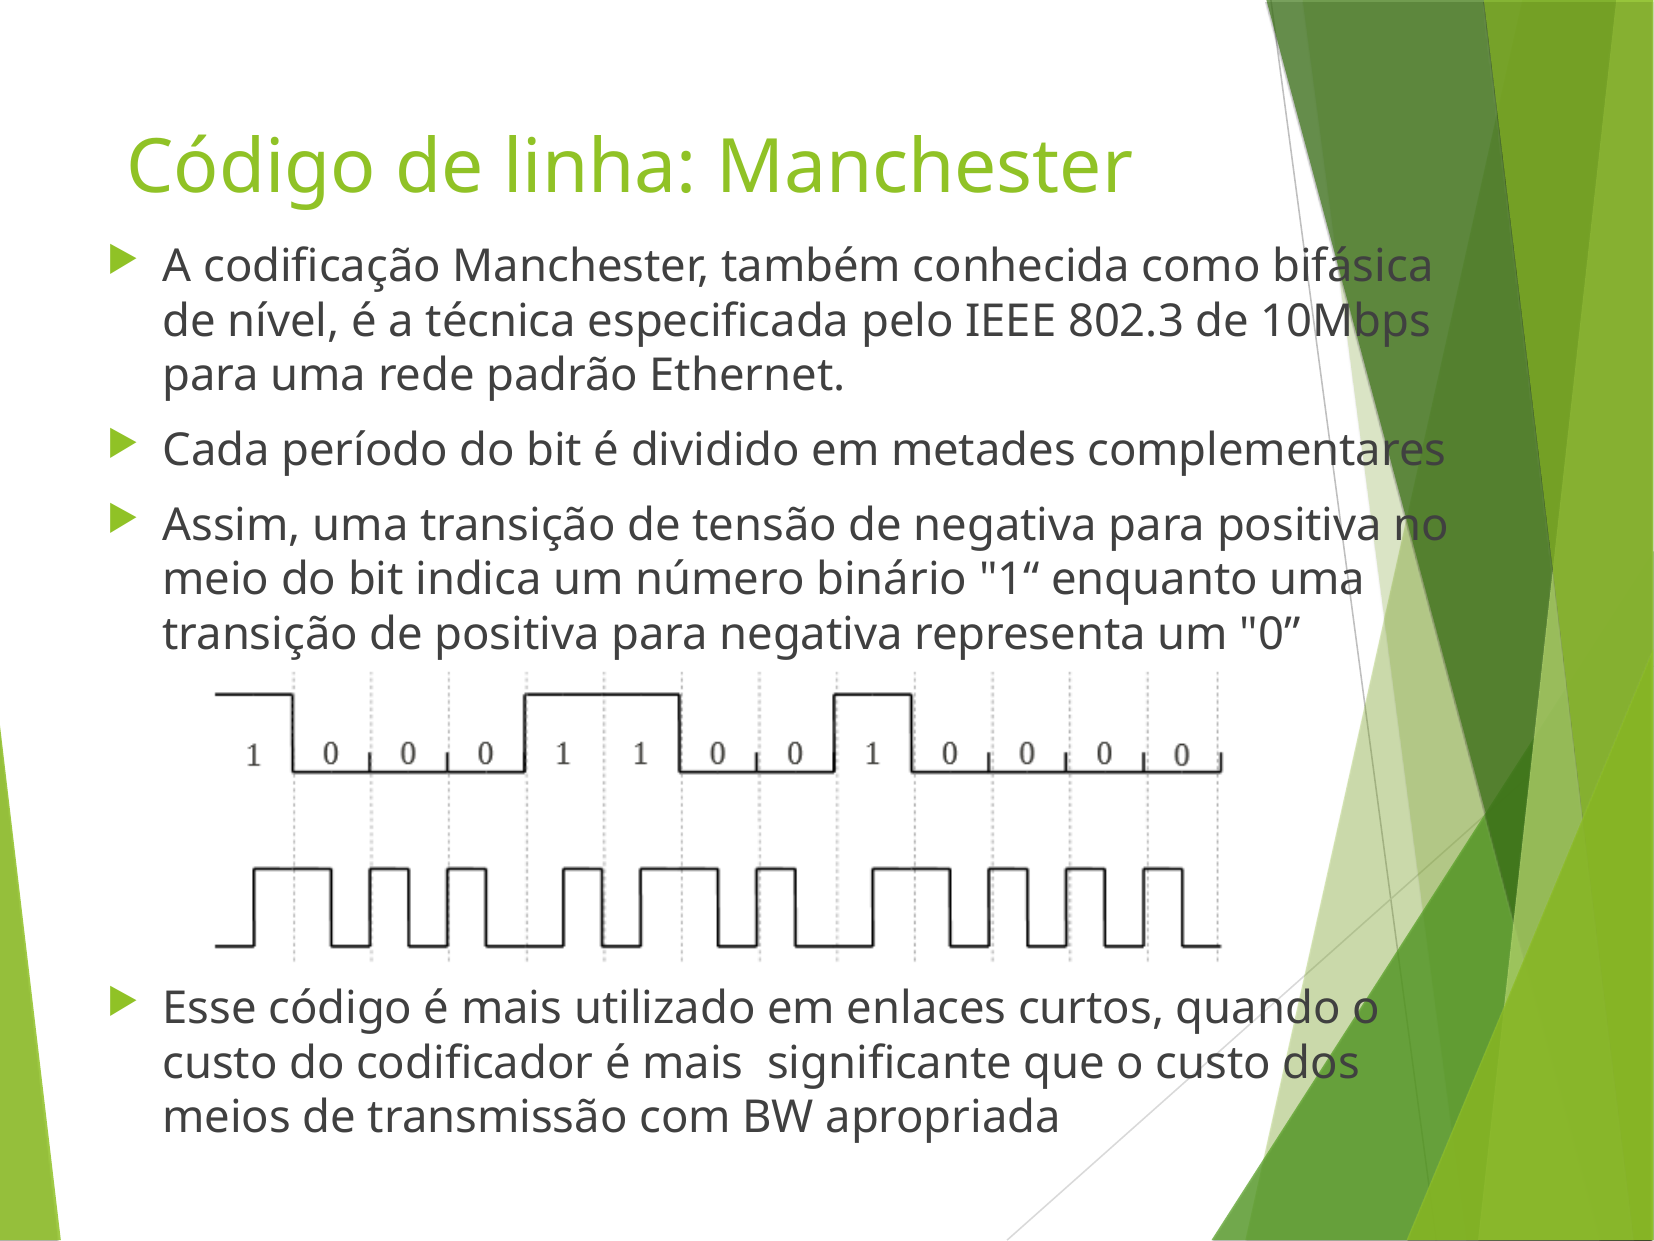

# Código de linha: Manchester
A codificação Manchester, também conhecida como bifásica de nível, é a técnica especificada pelo IEEE 802.3 de 10Mbps para uma rede padrão Ethernet.
Cada período do bit é dividido em metades complementares
Assim, uma transição de tensão de negativa para positiva no meio do bit indica um número binário "1“ enquanto uma transição de positiva para negativa representa um "0”
Esse código é mais utilizado em enlaces curtos, quando o custo do codificador é mais significante que o custo dos meios de transmissão com BW apropriada